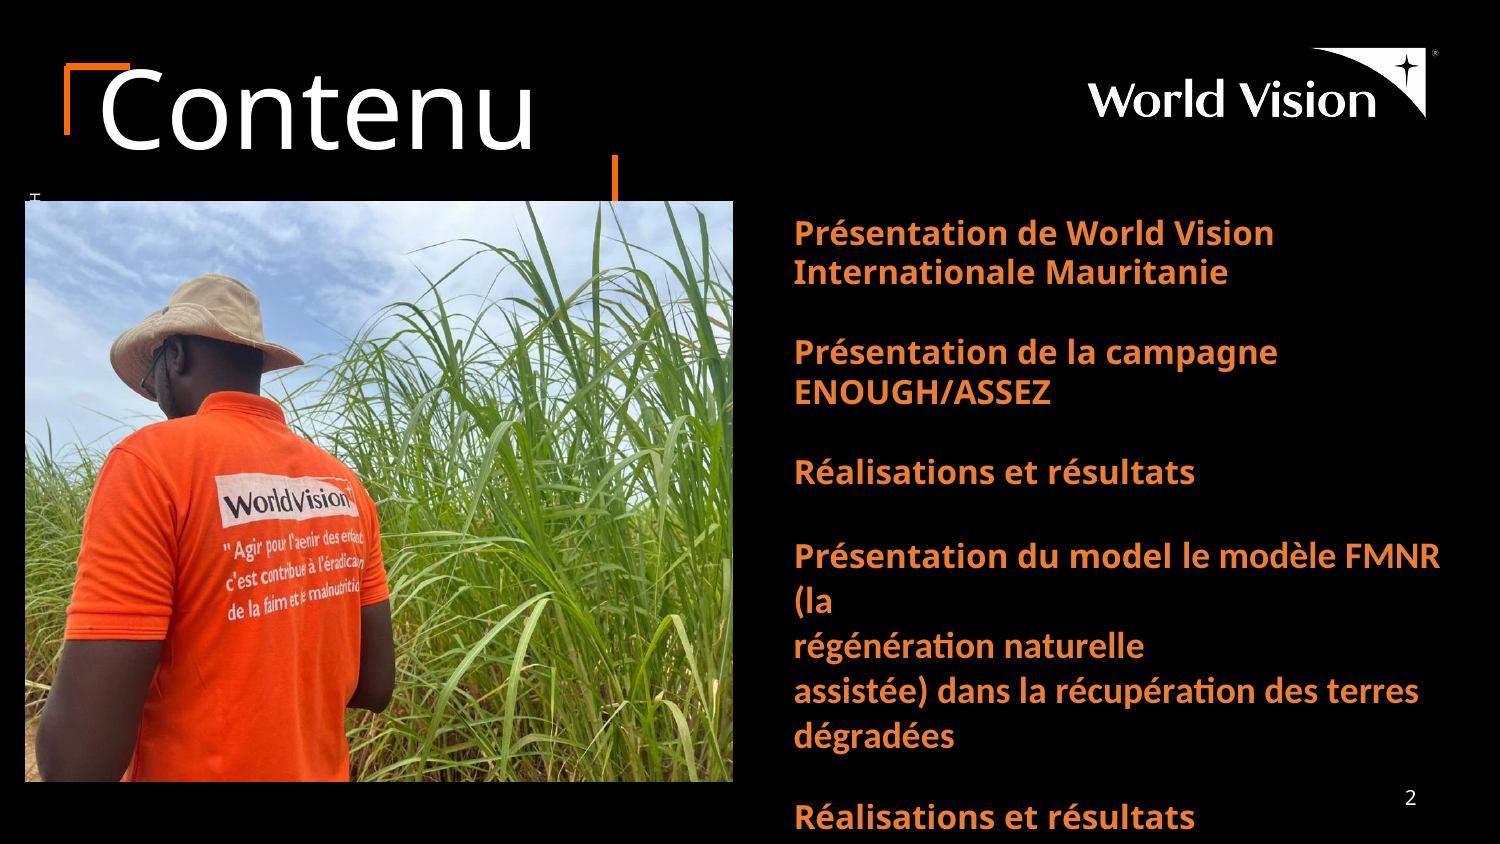

Contenu
FY23/24 ENOUGH
FY23/24 ENOUGH
Présentation de World Vision Internationale Mauritanie
Présentation de la campagne ENOUGH/ASSEZ
Réalisations et résultats
Présentation du model le modèle FMNR (la
régénération naturelle
assistée) dans la récupération des terres dégradées
Réalisations et résultats
1